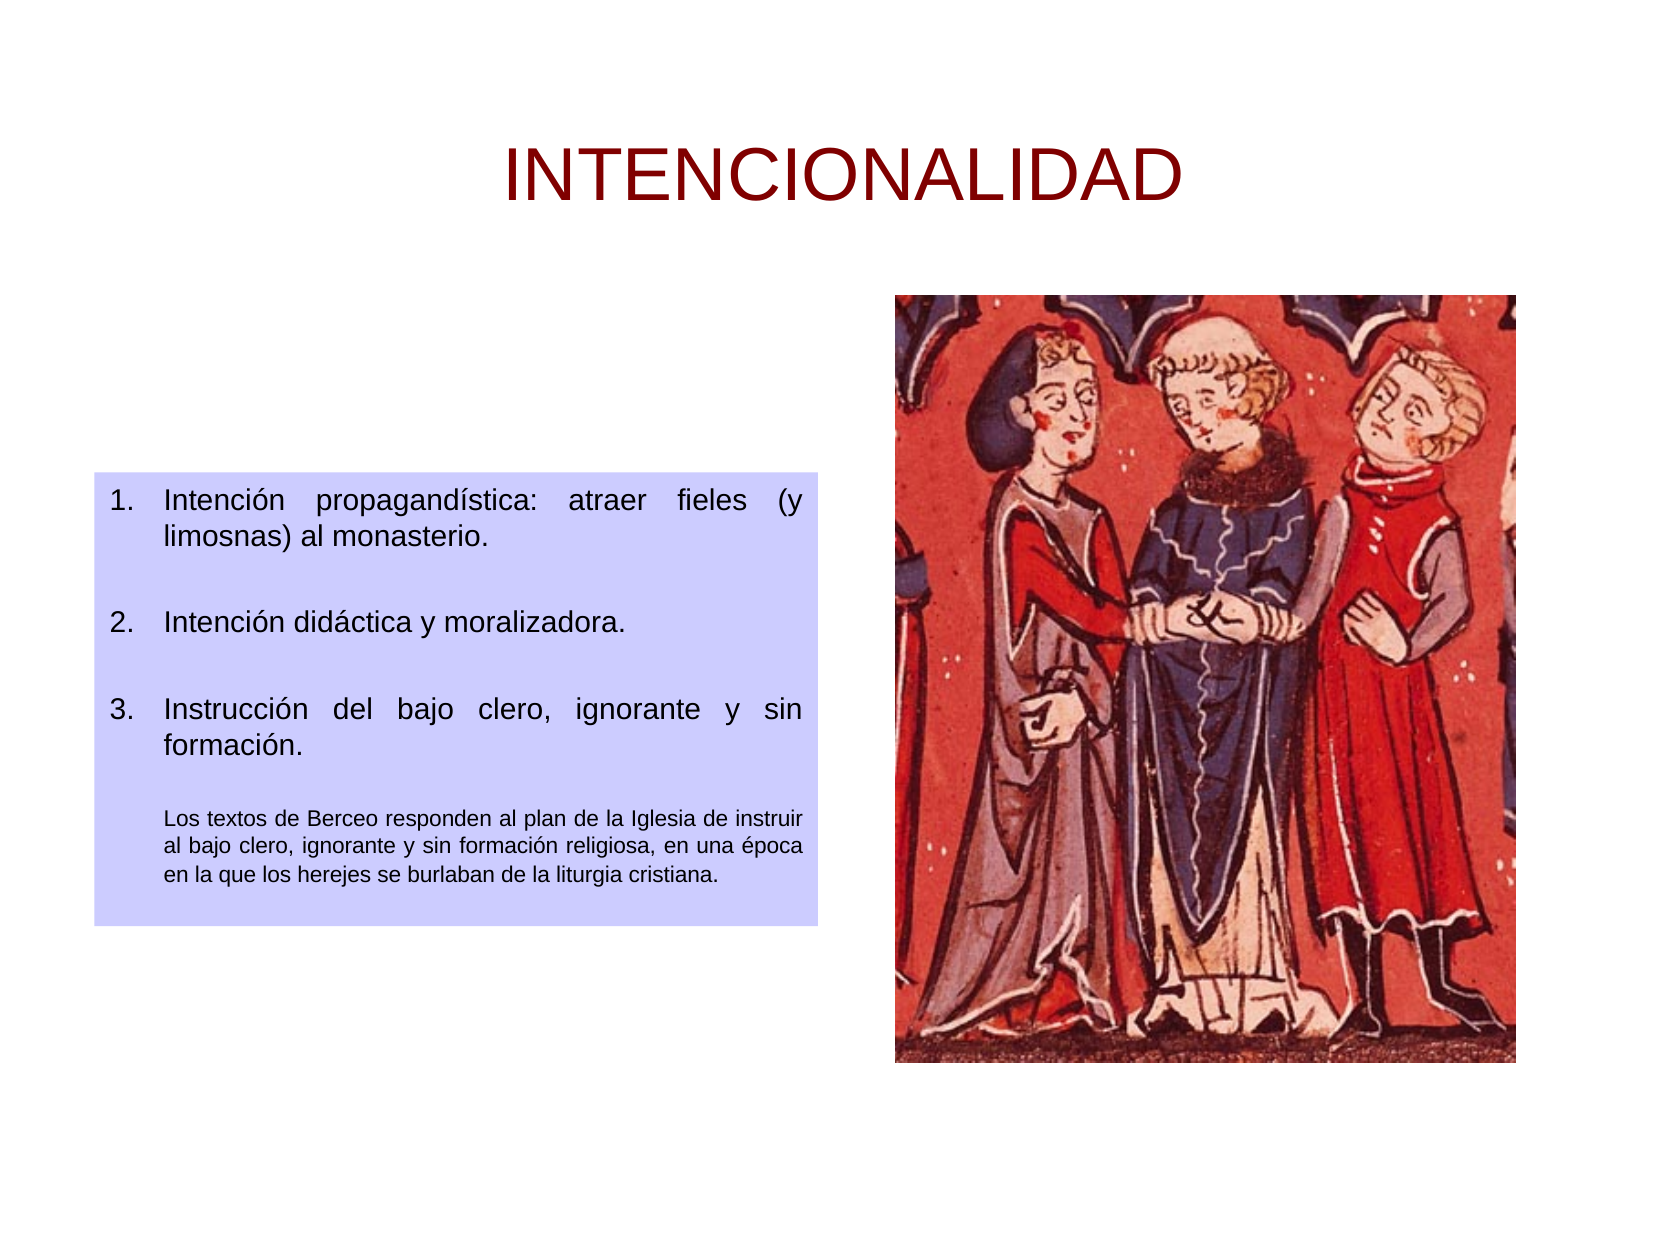

# INTENCIONALIDAD
Intención propagandística: atraer fieles (y limosnas) al monasterio.
Intención didáctica y moralizadora.
Instrucción del bajo clero, ignorante y sin formación.
Los textos de Berceo responden al plan de la Iglesia de instruir al bajo clero, ignorante y sin formación religiosa, en una época en la que los herejes se burlaban de la liturgia cristiana.